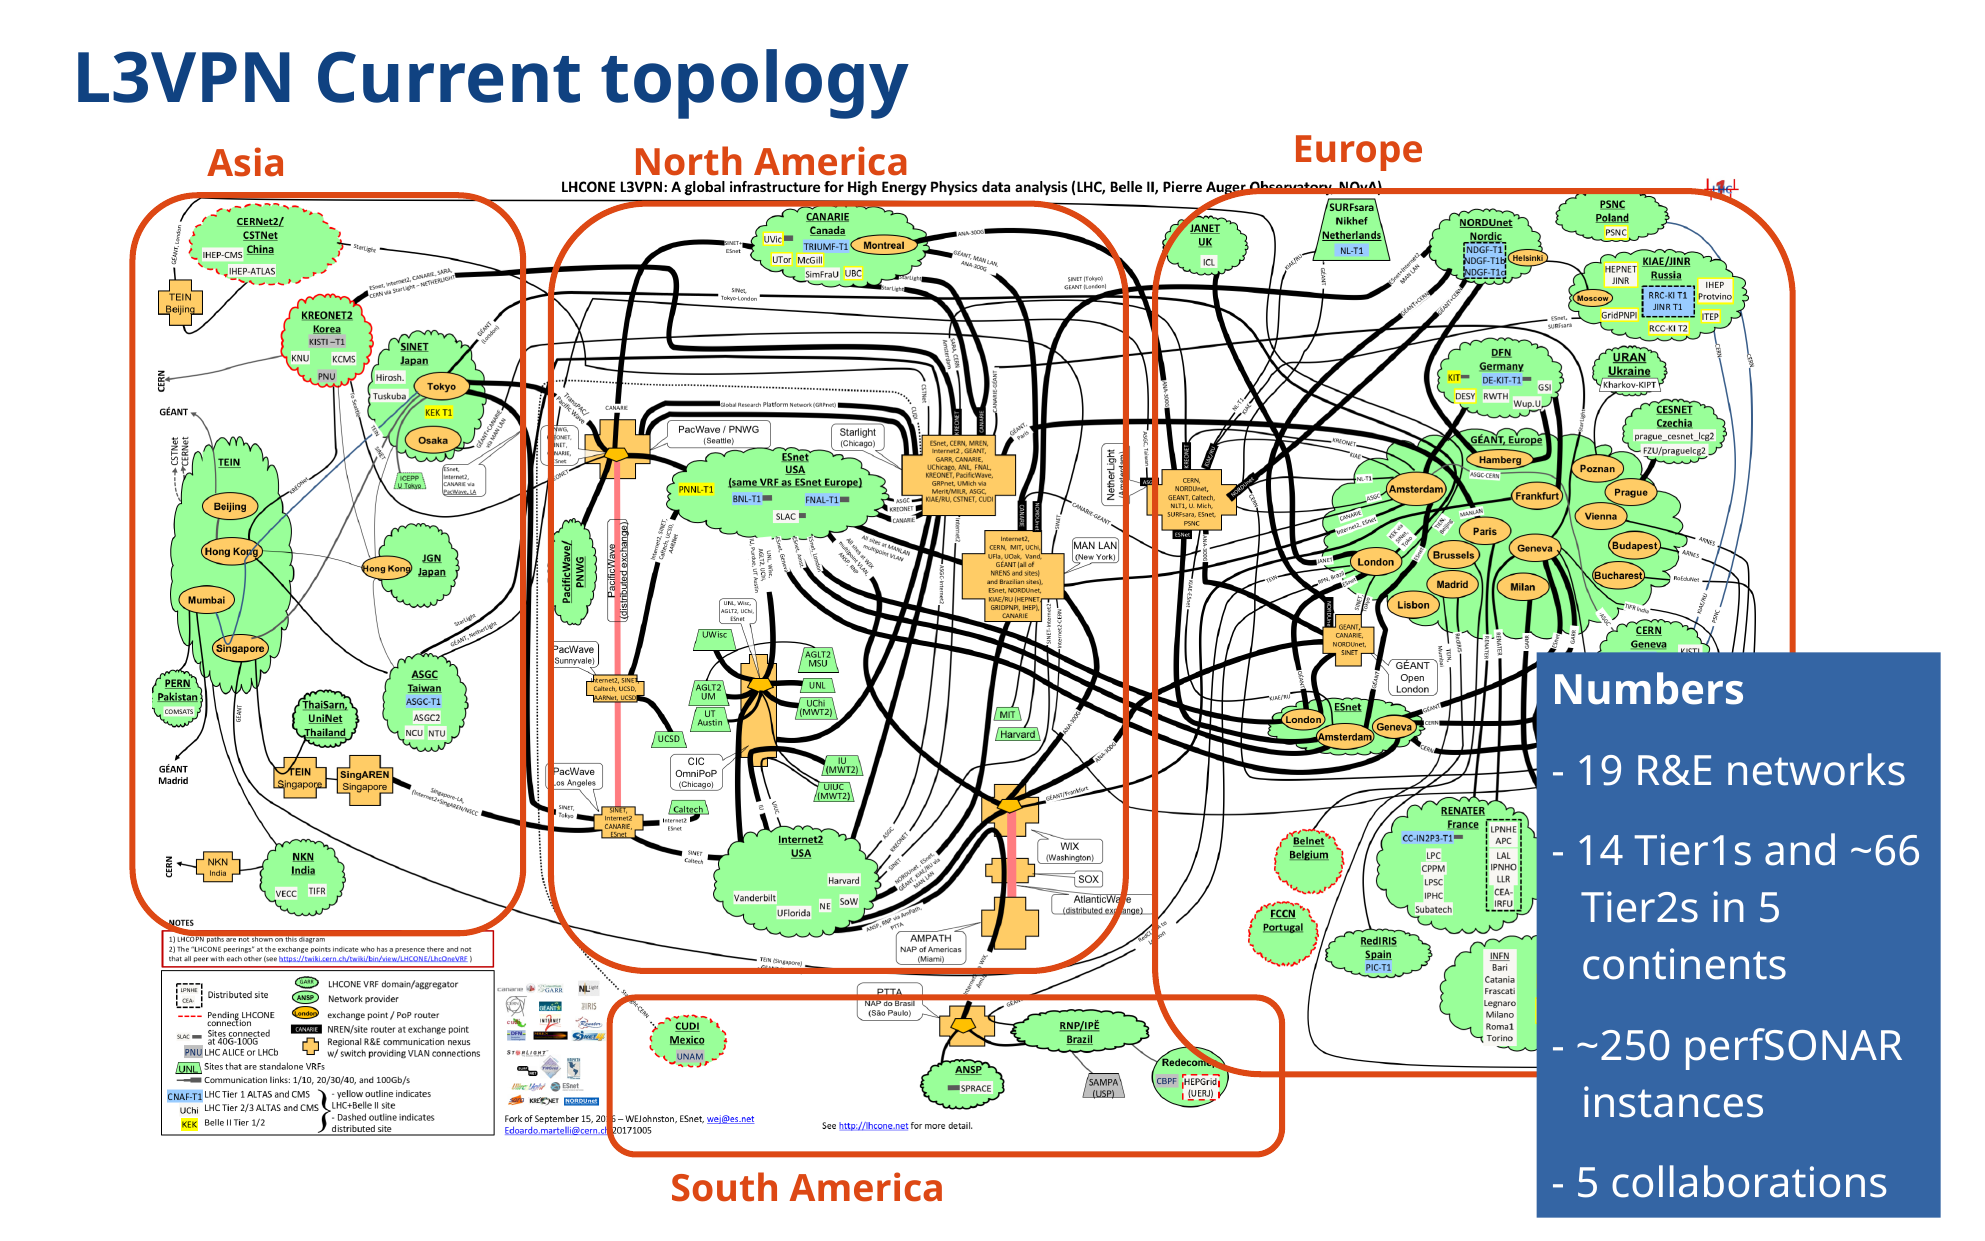

# L3VPN Current topology
Europe
North America
Asia
Numbers
- 19 R&E networks
- 14 Tier1s and ~66 Tier2s in 5 continents
- ~250 perfSONAR instances
- 5 collaborations
South America